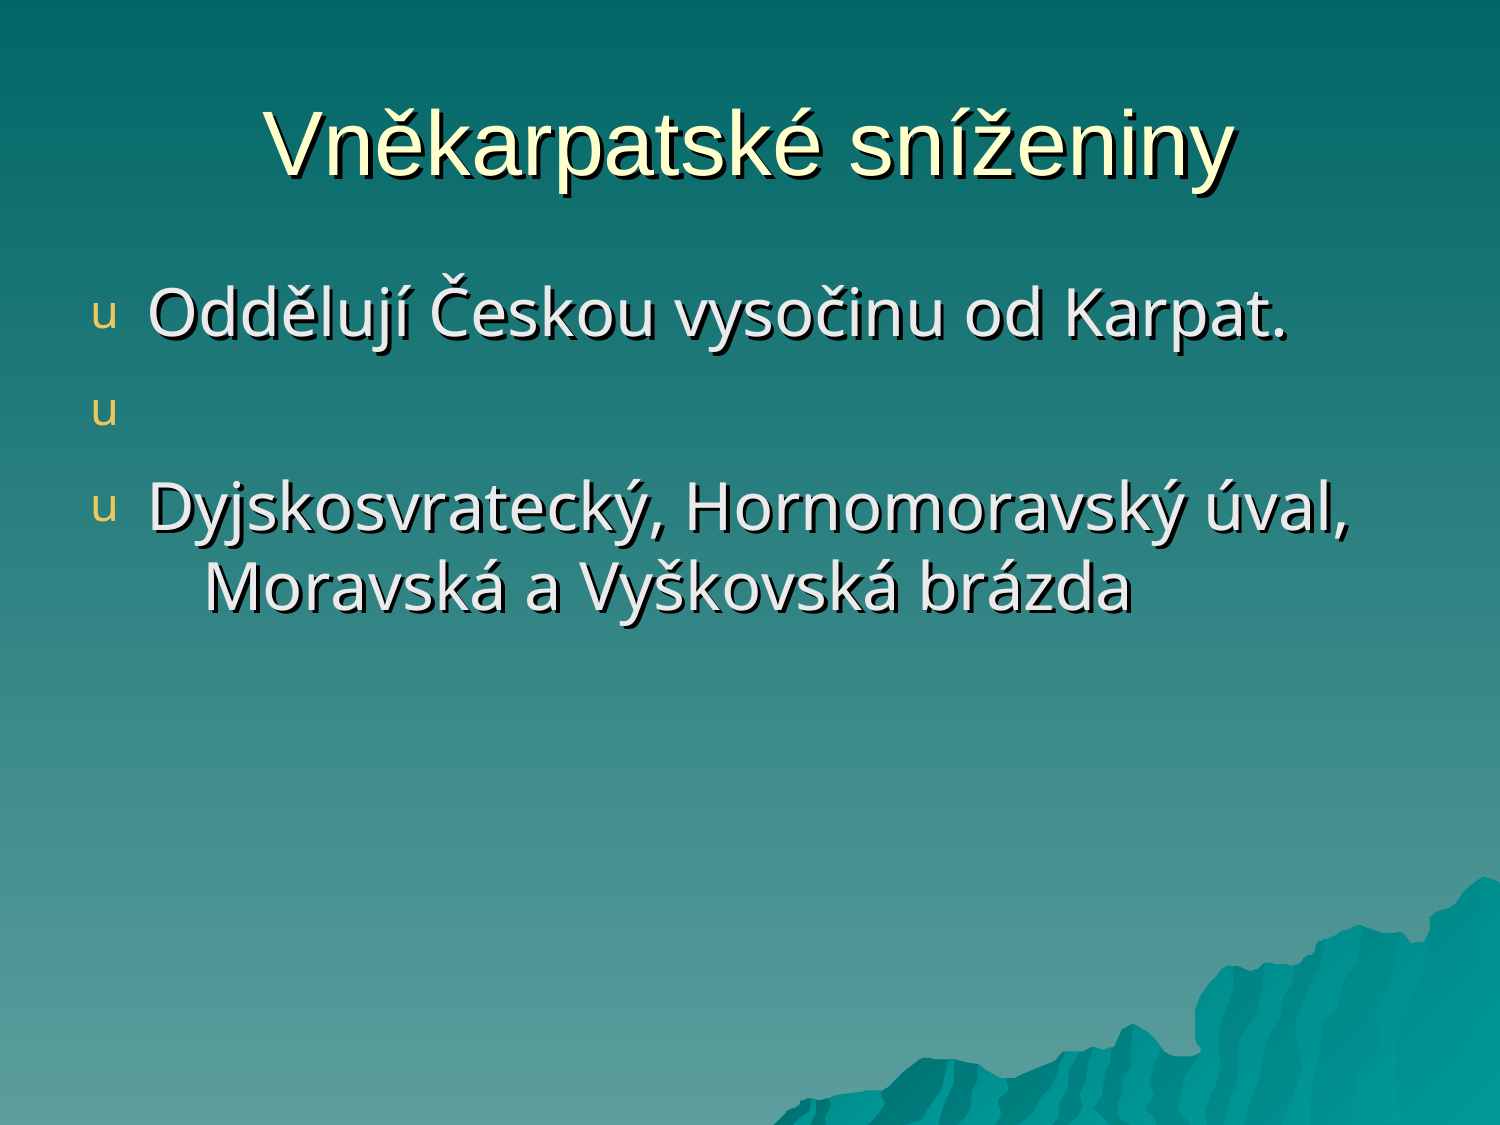

# Vněkarpatské sníženiny
Oddělují Českou vysočinu od Karpat.
Dyjskosvratecký, Hornomoravský úval, Moravská a Vyškovská brázda